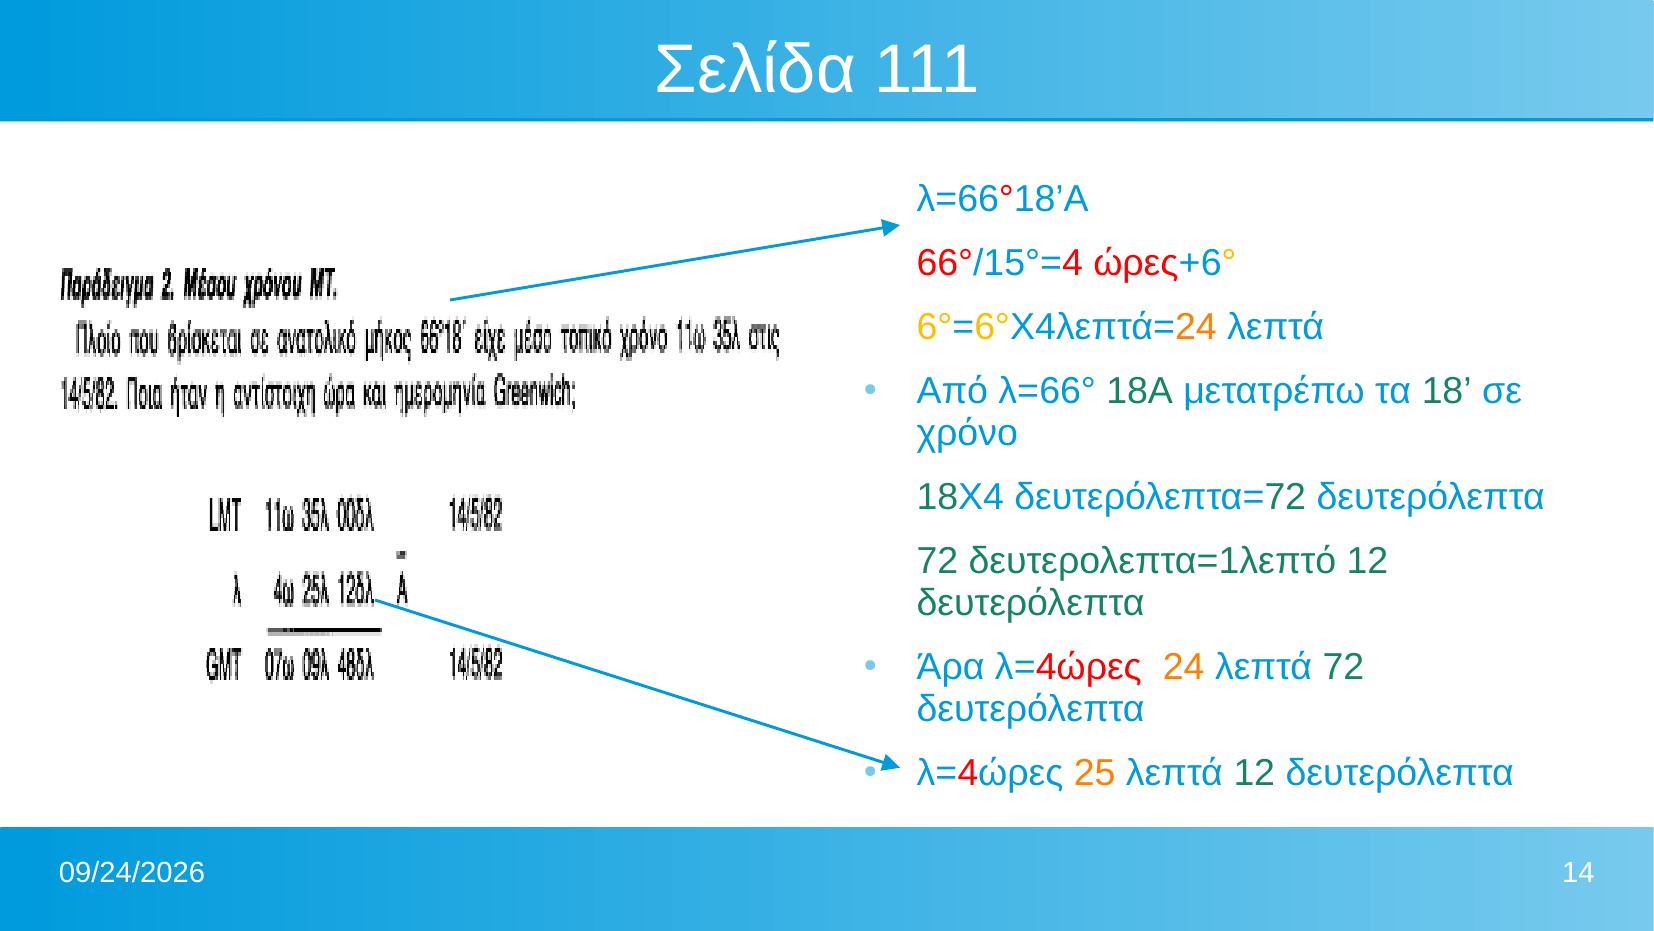

# Σελίδα 111
λ=66°18’Α
66°/15°=4 ώρες+6°
6°=6°Χ4λεπτά=24 λεπτά
Από λ=66° 18Α μετατρέπω τα 18’ σε χρόνο
18Χ4 δευτερόλεπτα=72 δευτερόλεπτα
72 δευτερολεπτα=1λεπτό 12 δευτερόλεπτα
Άρα λ=4ώρες 24 λεπτά 72 δευτερόλεπτα
λ=4ώρες 25 λεπτά 12 δευτερόλεπτα
14